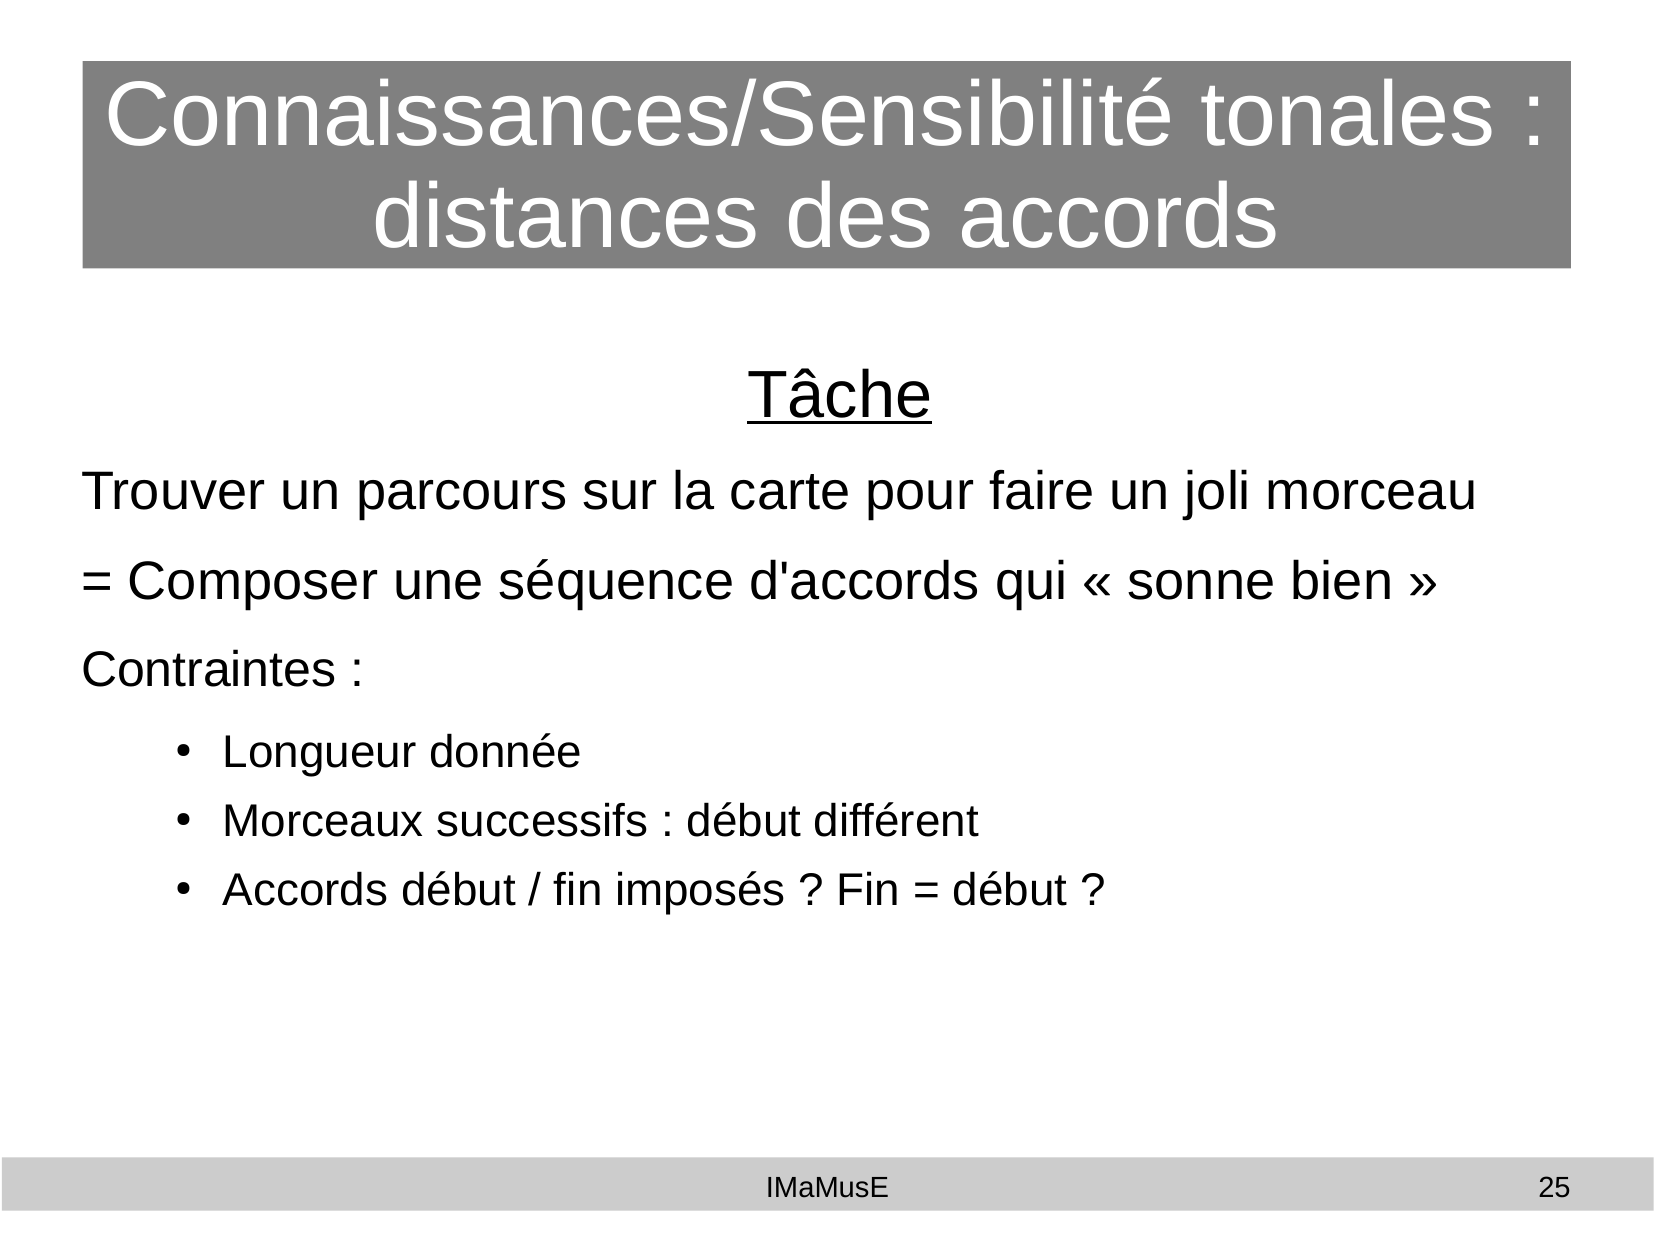

# Connaissances/Sensibilité tonales : distances des accords
Tâche
Trouver un parcours sur la carte pour faire un joli morceau
= Composer une séquence d'accords qui « sonne bien »
Contraintes :
Longueur donnée
Morceaux successifs : début différent
Accords début / fin imposés ? Fin = début ?
Imamuse
25